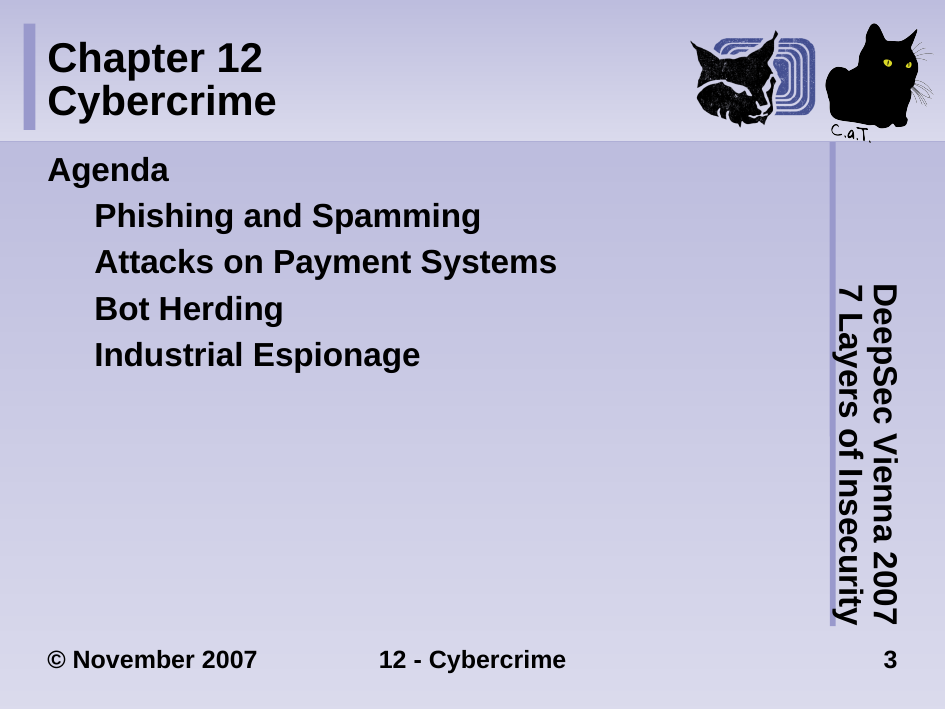

# Chapter 12 Cybercrime
Agenda
Phishing and Spamming
Attacks on Payment Systems
Bot Herding
Industrial Espionage
© November 2007
12 - Cybercrime
3